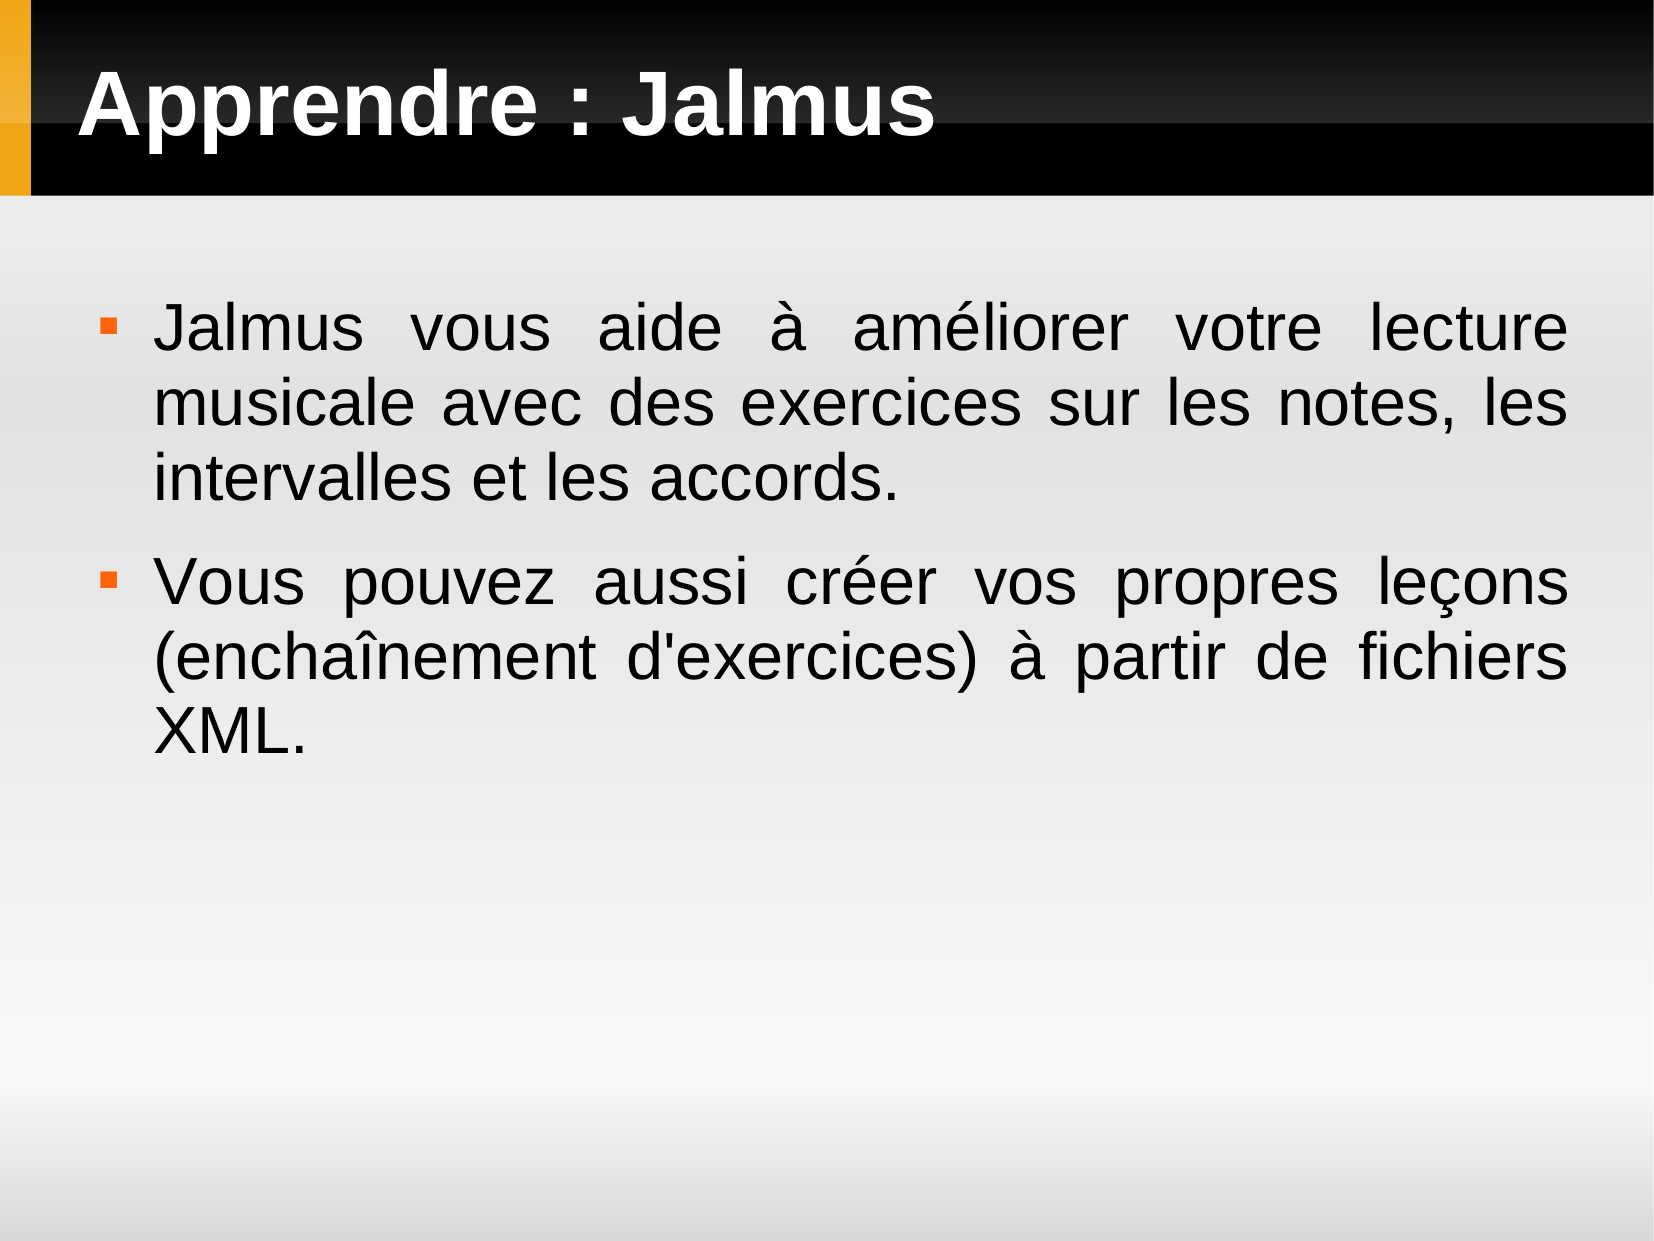

# Apprendre : Jalmus
Jalmus vous aide à améliorer votre lecture musicale avec des exercices sur les notes, les intervalles et les accords.
Vous pouvez aussi créer vos propres leçons (enchaînement d'exercices) à partir de fichiers XML.